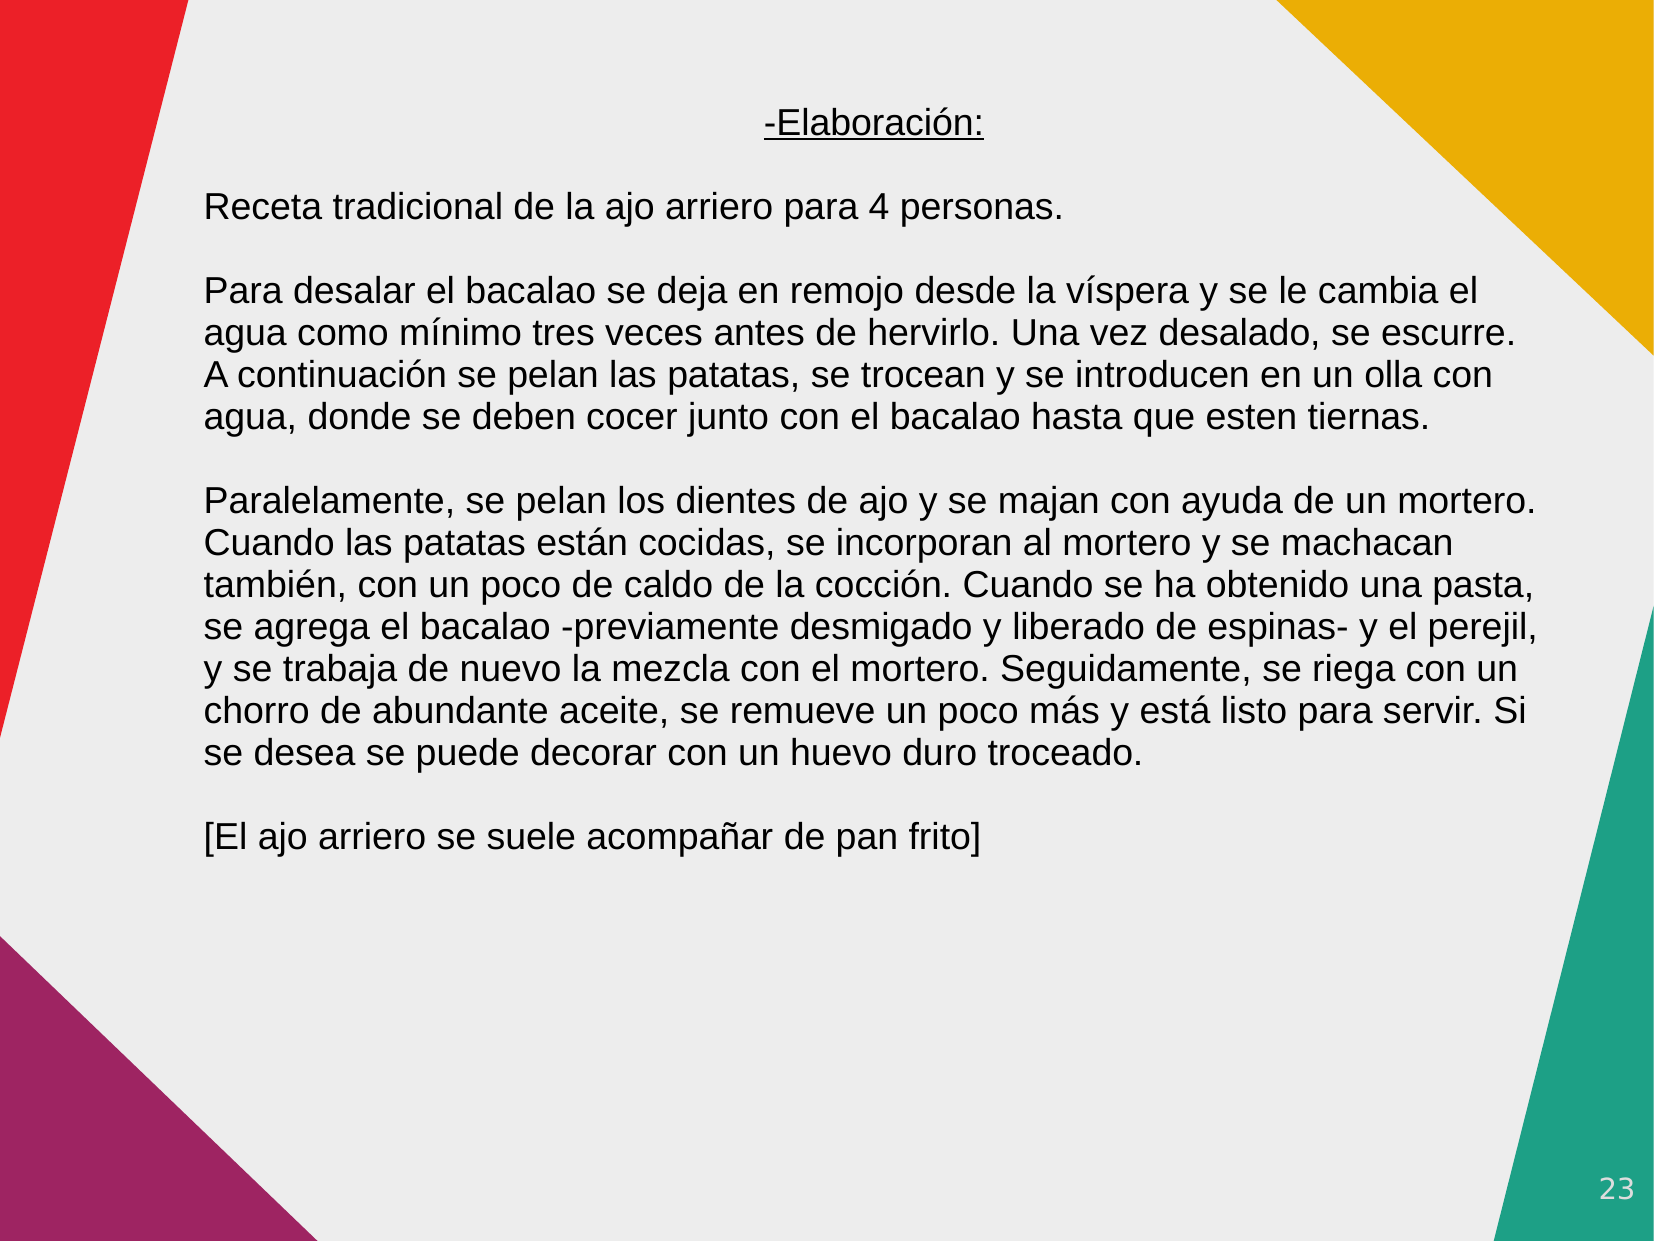

-Elaboración:
Receta tradicional de la ajo arriero para 4 personas.
Para desalar el bacalao se deja en remojo desde la víspera y se le cambia el agua como mínimo tres veces antes de hervirlo. Una vez desalado, se escurre. A continuación se pelan las patatas, se trocean y se introducen en un olla con agua, donde se deben cocer junto con el bacalao hasta que esten tiernas.
Paralelamente, se pelan los dientes de ajo y se majan con ayuda de un mortero. Cuando las patatas están cocidas, se incorporan al mortero y se machacan también, con un poco de caldo de la cocción. Cuando se ha obtenido una pasta, se agrega el bacalao -previamente desmigado y liberado de espinas- y el perejil, y se trabaja de nuevo la mezcla con el mortero. Seguidamente, se riega con un chorro de abundante aceite, se remueve un poco más y está listo para servir. Si se desea se puede decorar con un huevo duro troceado.
[El ajo arriero se suele acompañar de pan frito]
23